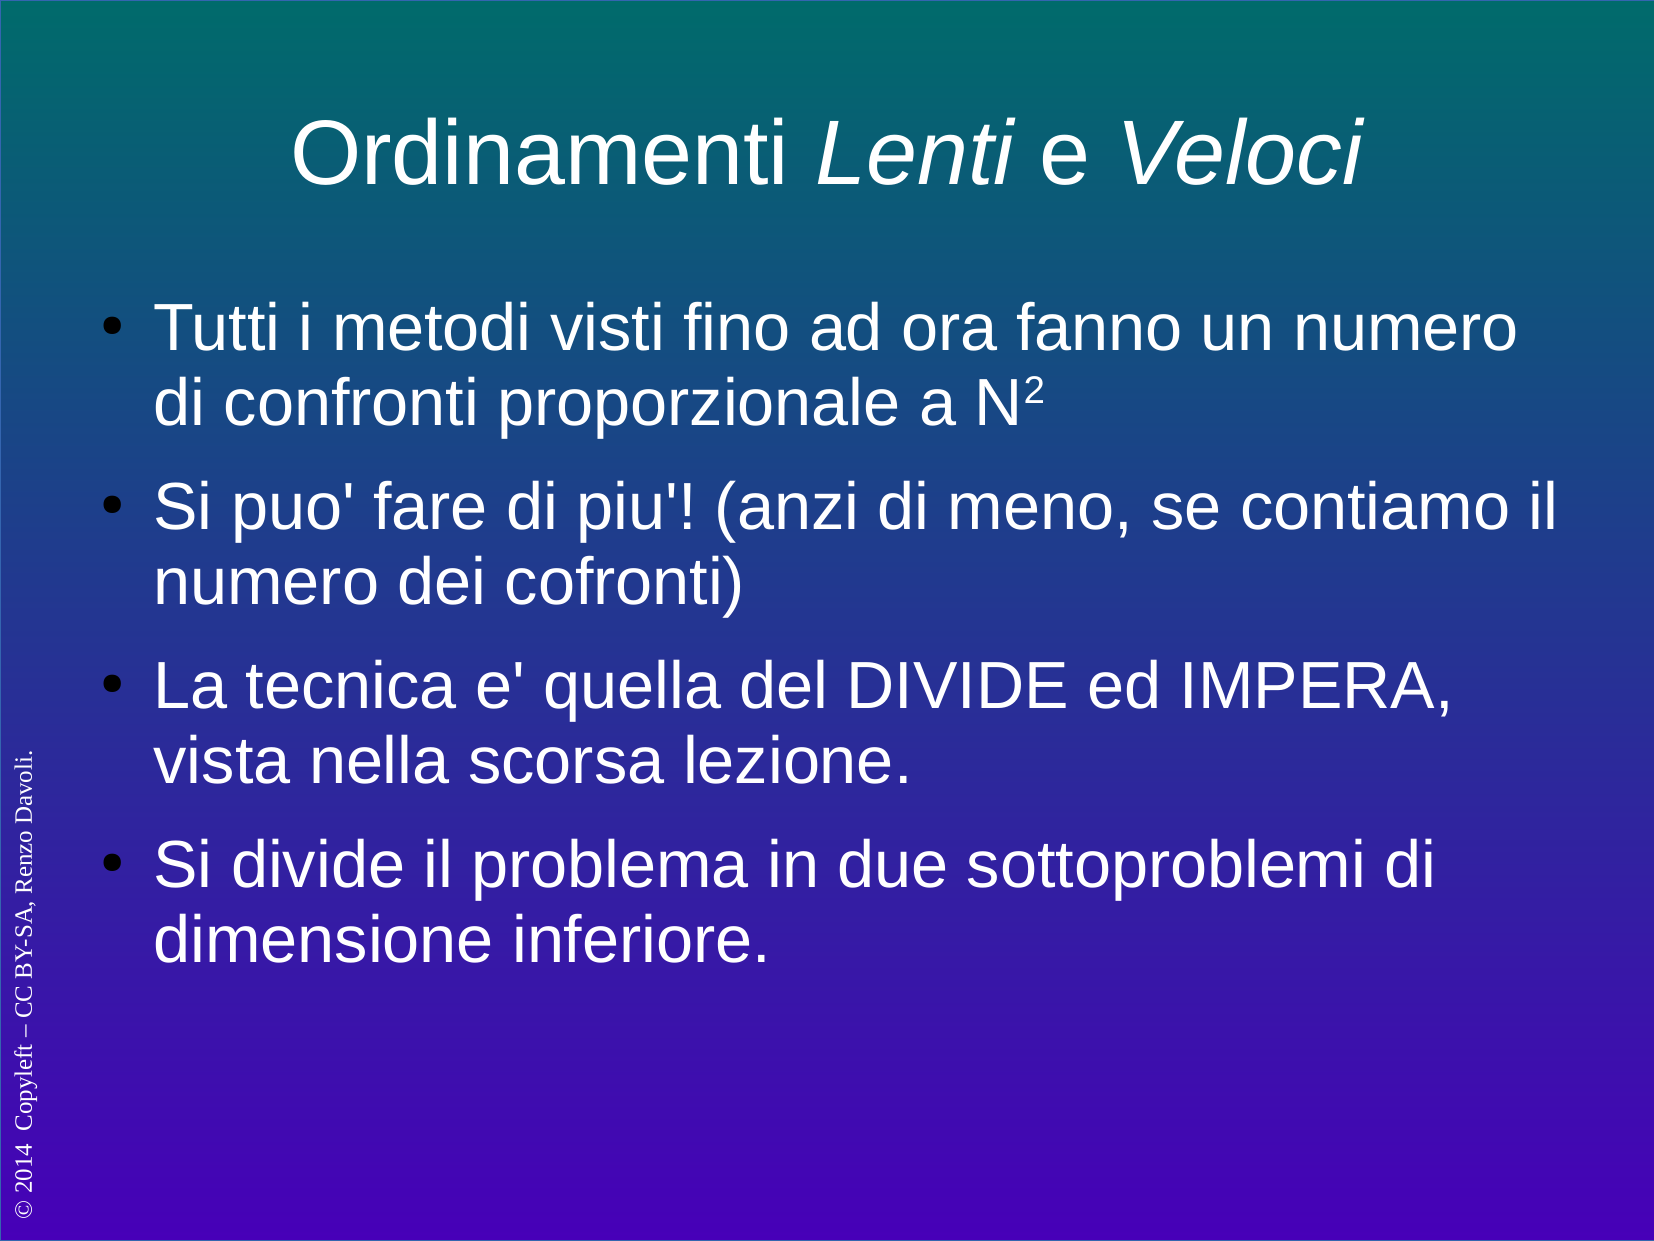

# Ordinamenti Lenti e Veloci
Tutti i metodi visti fino ad ora fanno un numero di confronti proporzionale a N2
Si puo' fare di piu'! (anzi di meno, se contiamo il numero dei cofronti)
La tecnica e' quella del DIVIDE ed IMPERA, vista nella scorsa lezione.
Si divide il problema in due sottoproblemi di dimensione inferiore.